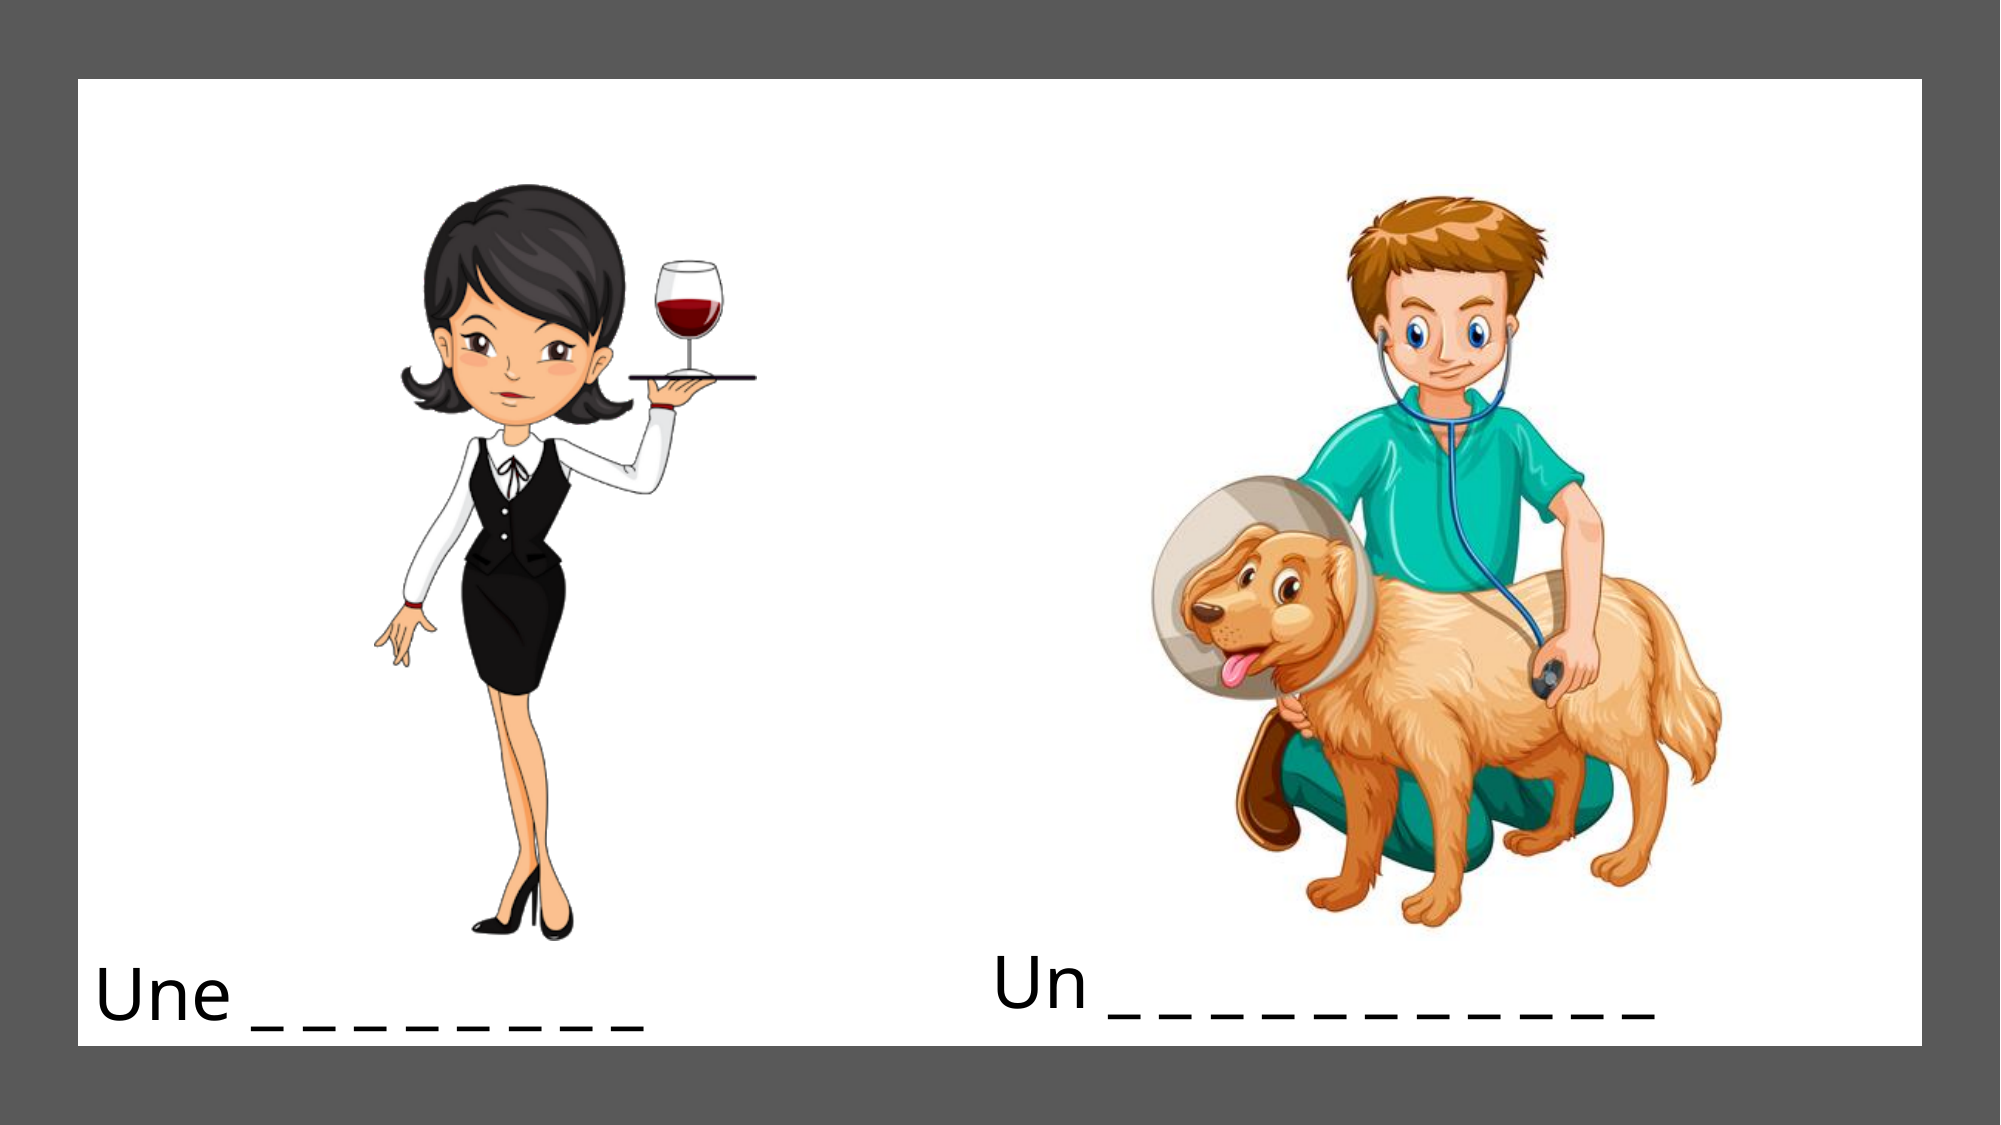

Un _ _ _ _ _ _ _ _ _ _ _
Une _ _ _ _ _ _ _ _